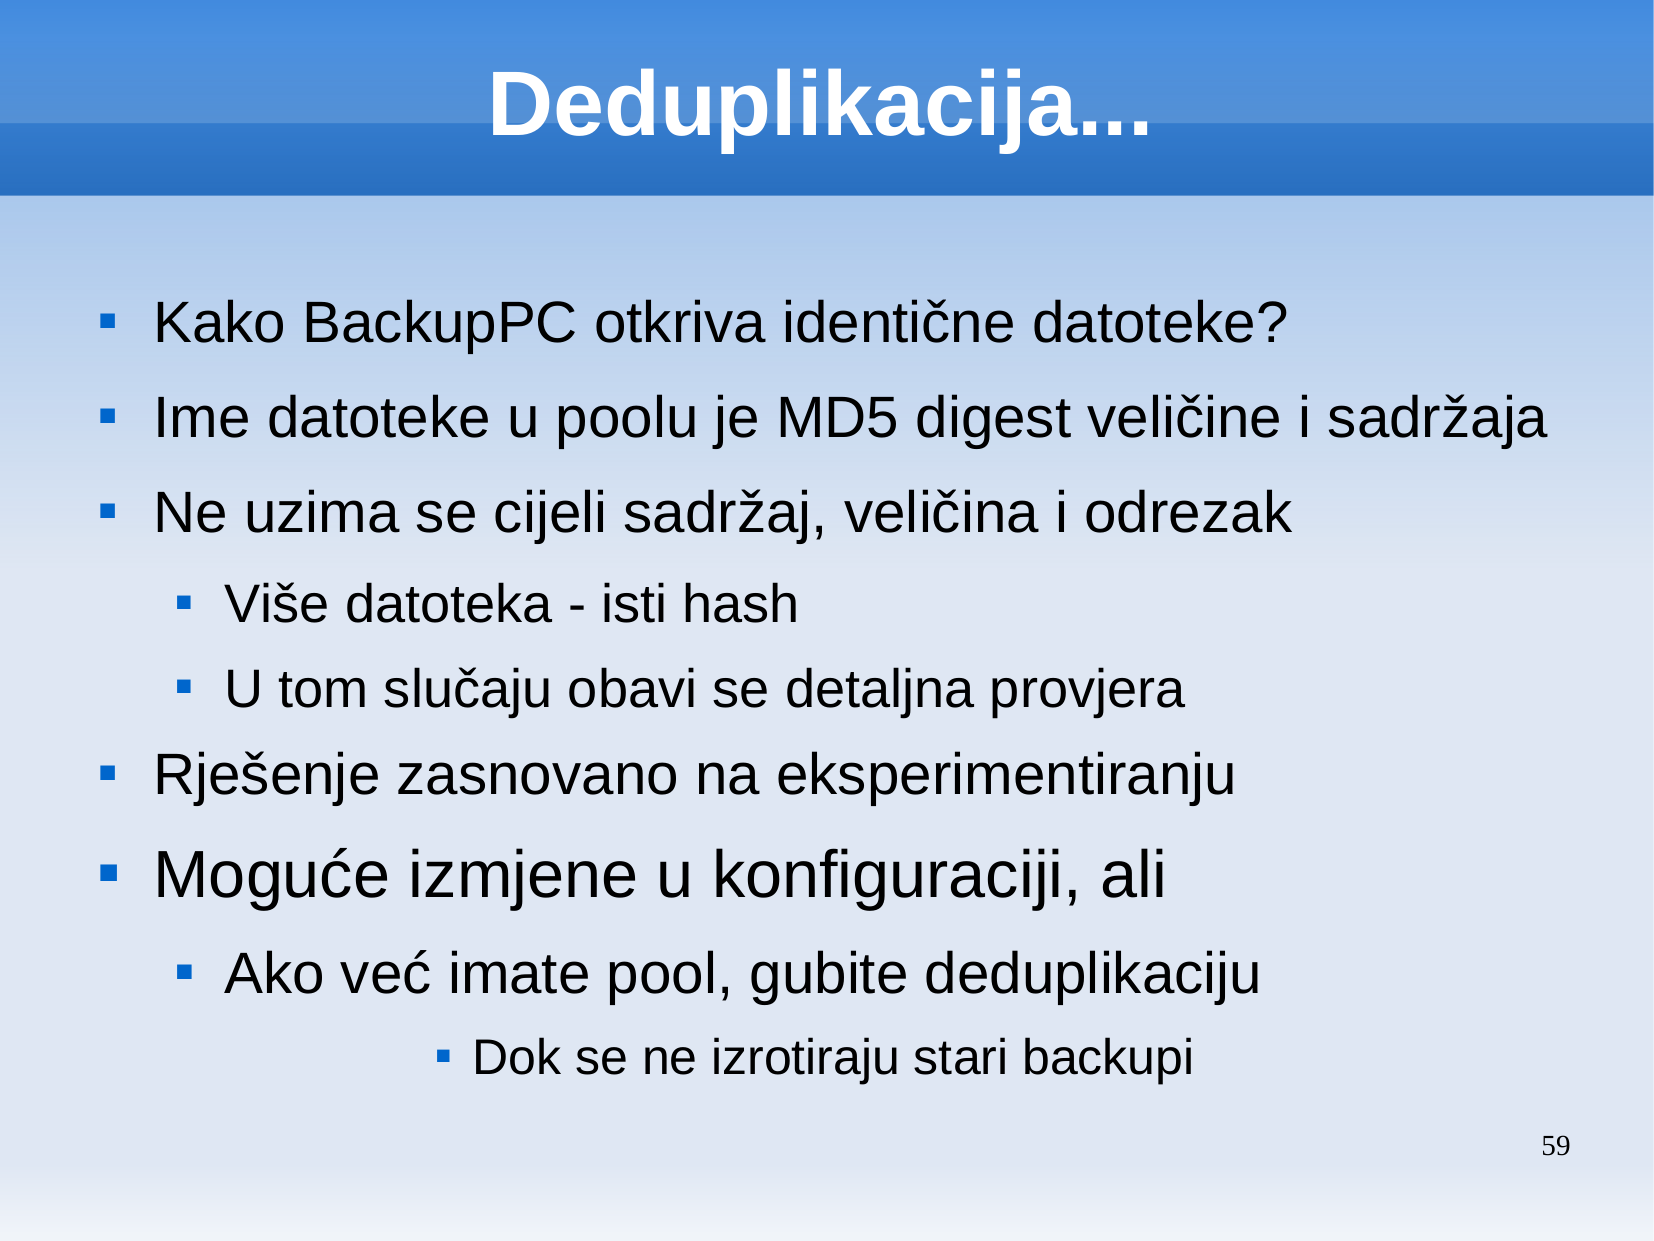

# Deduplikacija...
Kako BackupPC otkriva identične datoteke?
Ime datoteke u poolu je MD5 digest veličine i sadržaja
Ne uzima se cijeli sadržaj, veličina i odrezak
Više datoteka - isti hash
U tom slučaju obavi se detaljna provjera
Rješenje zasnovano na eksperimentiranju
Moguće izmjene u konfiguraciji, ali
Ako već imate pool, gubite deduplikaciju
Dok se ne izrotiraju stari backupi
59